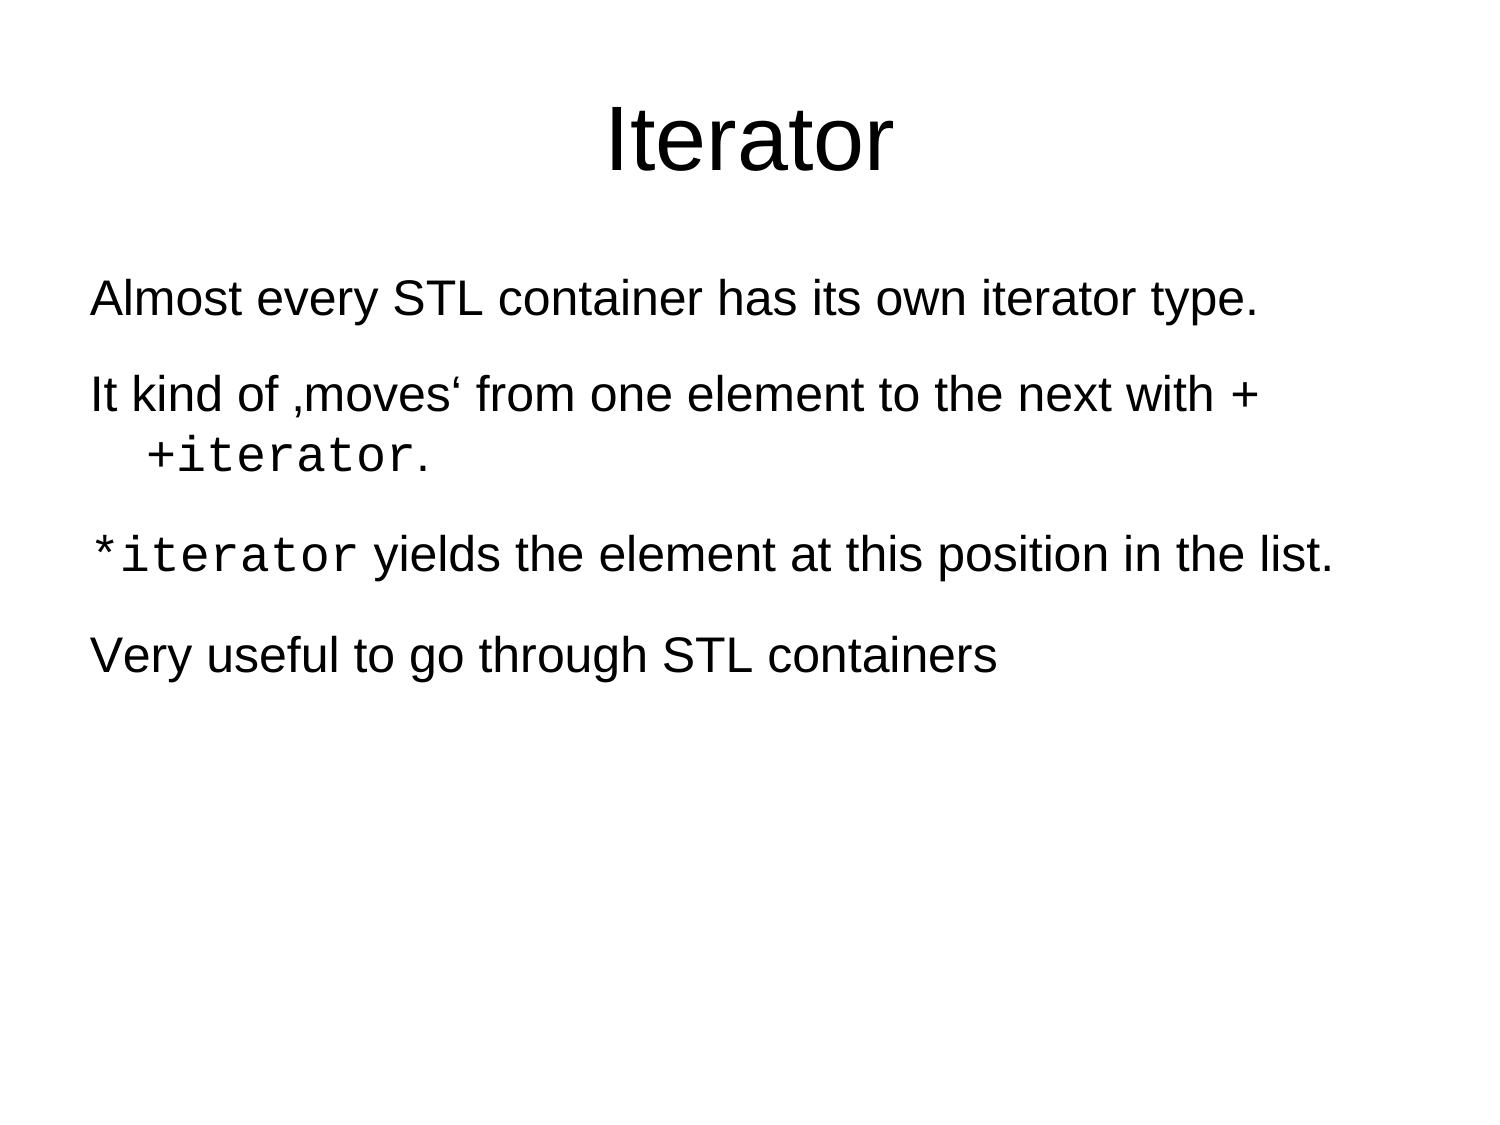

# Iterator
Almost every STL container has its own iterator type.
It kind of ‚moves‘ from one element to the next with ++iterator.
*iterator yields the element at this position in the list.
Very useful to go through STL containers